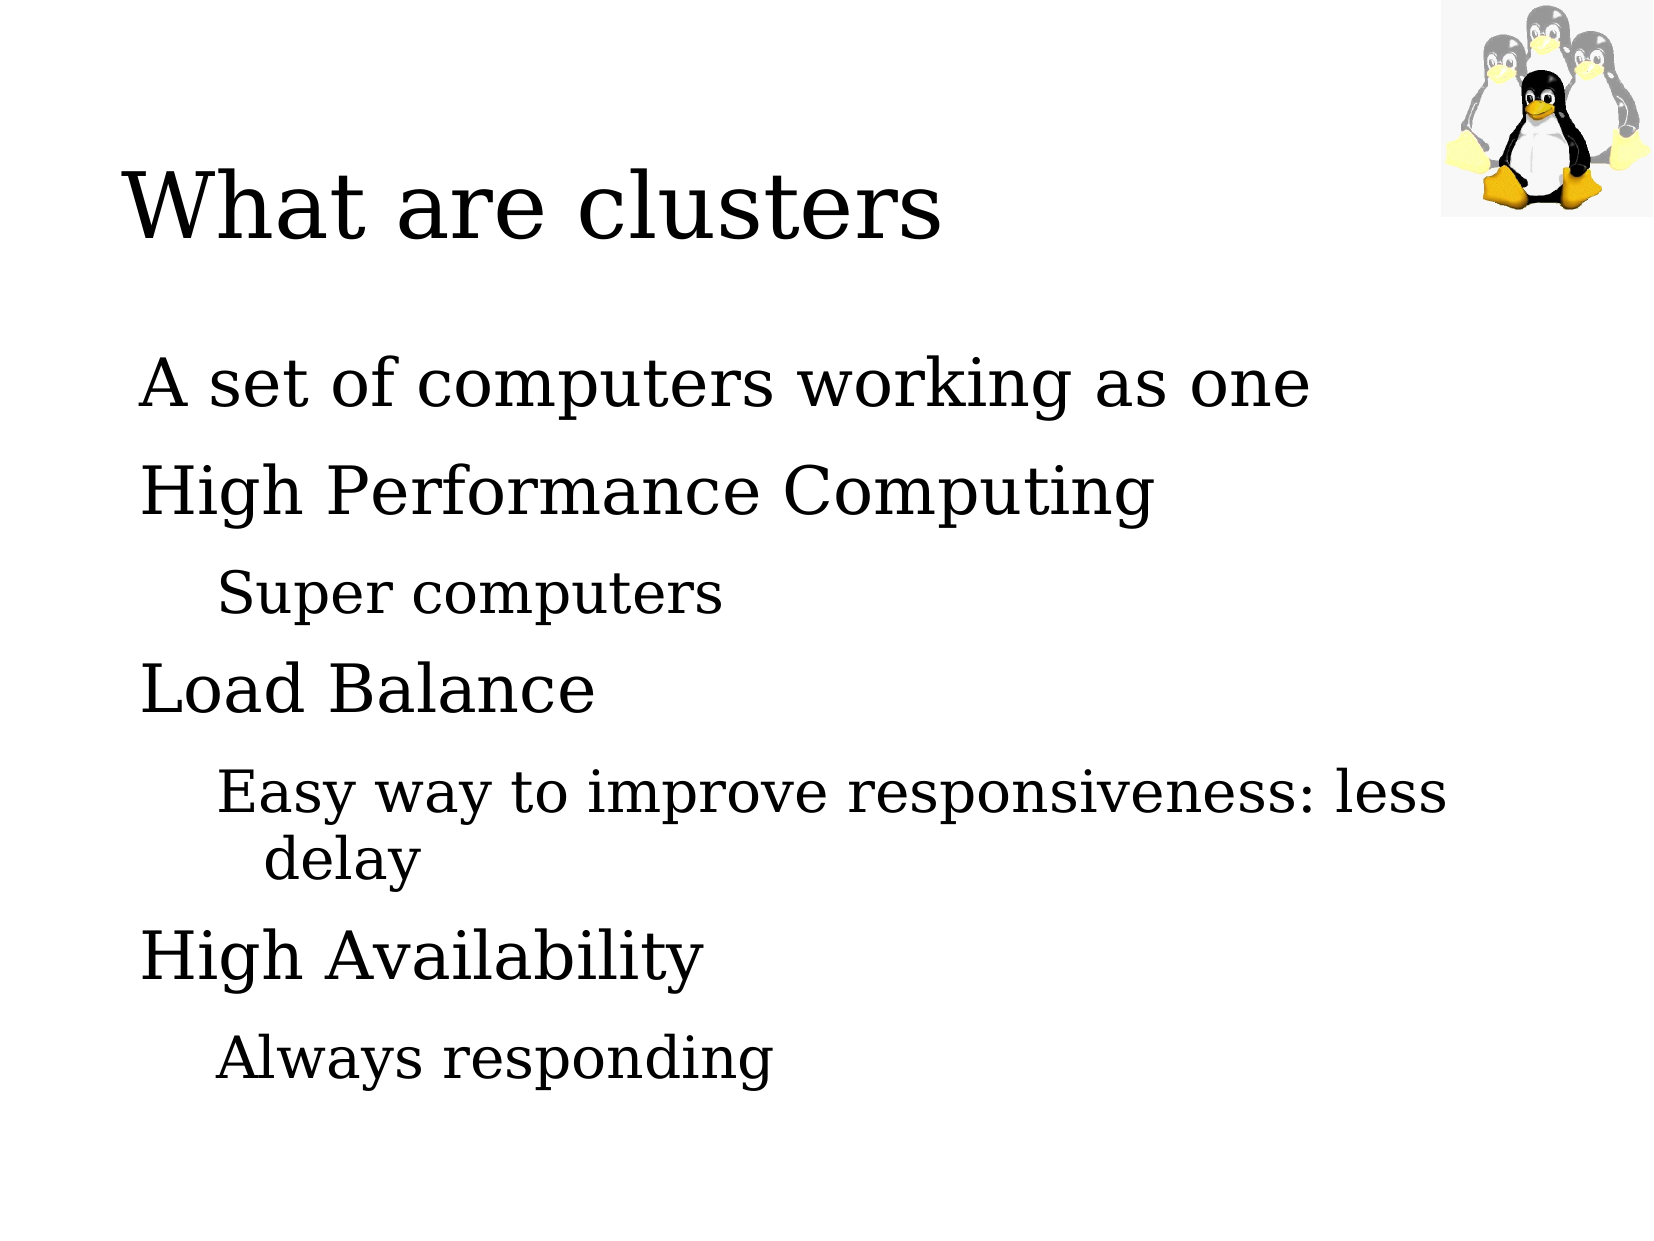

# What are clusters
A set of computers working as one
High Performance Computing
Super computers
Load Balance
Easy way to improve responsiveness: less delay
High Availability
Always responding